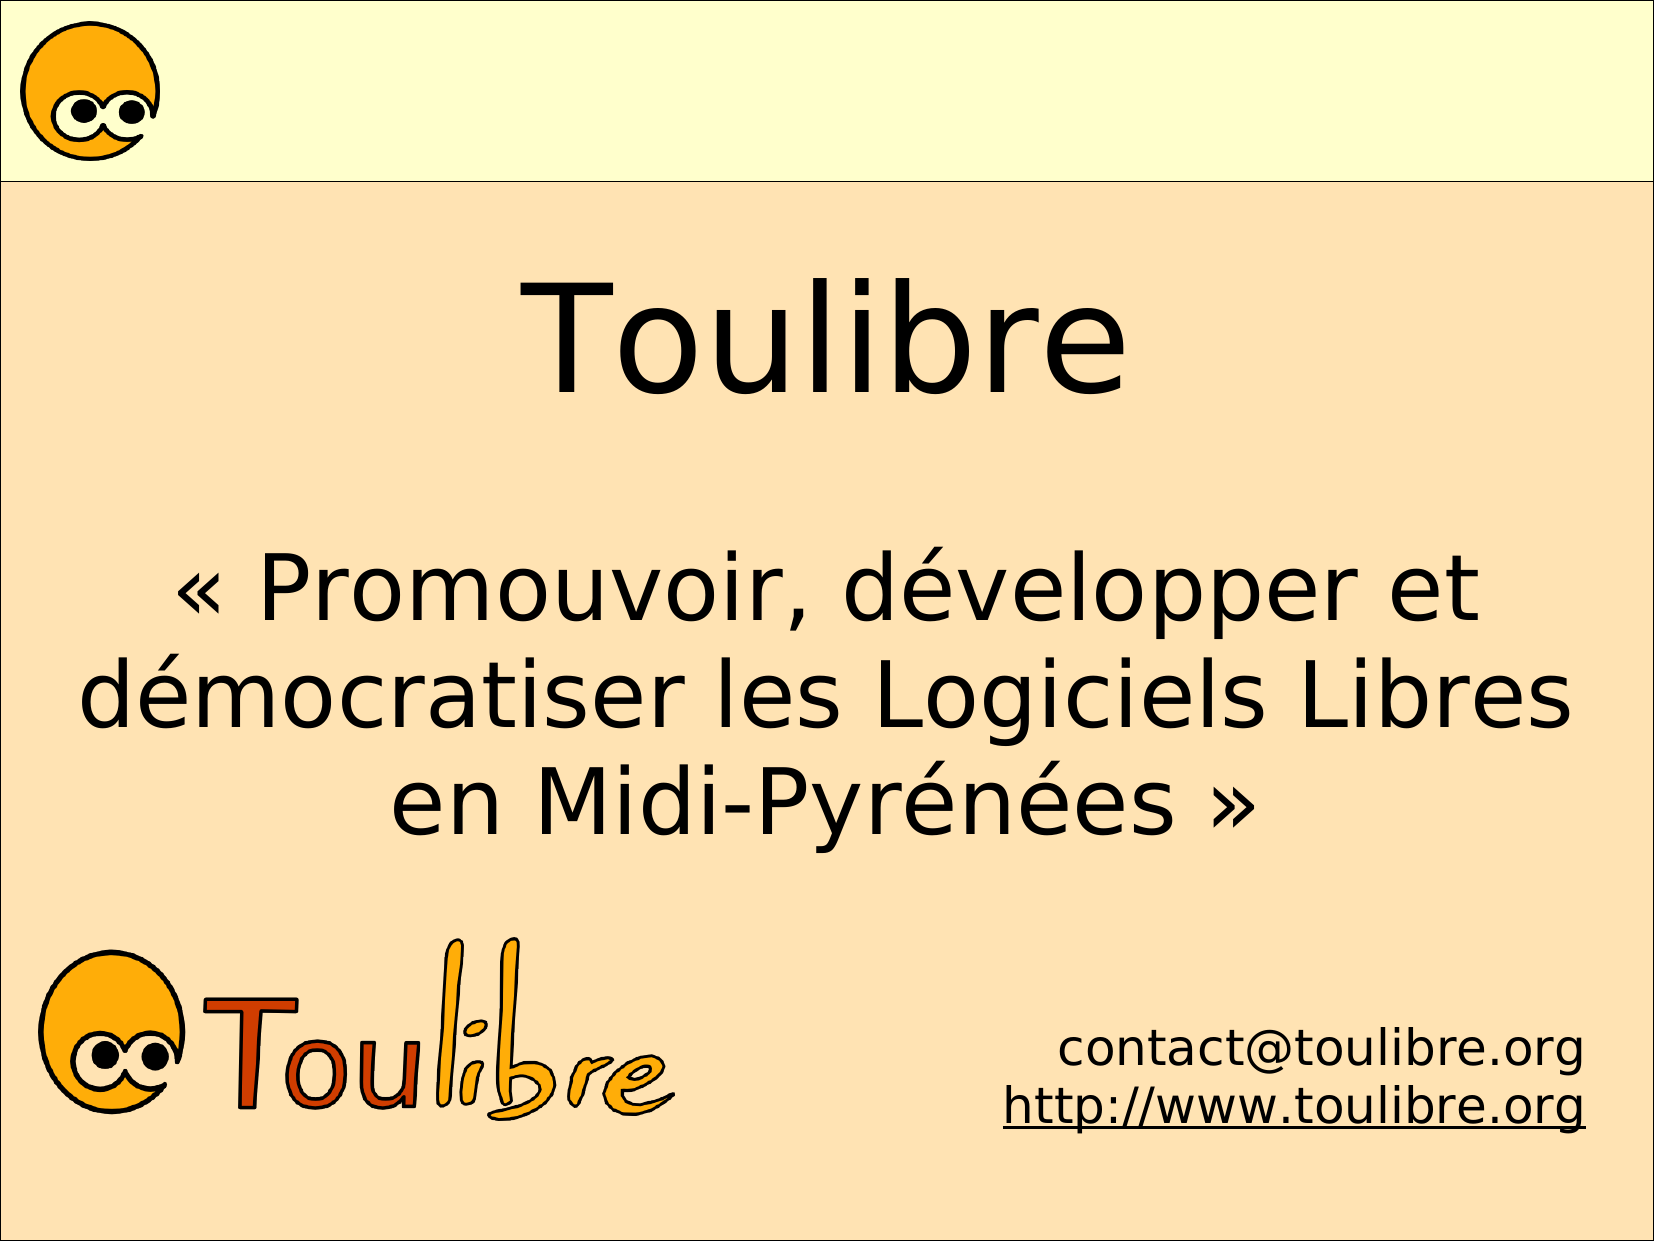

Toulibre
« Promouvoir, développer et démocratiser les Logiciels Libres en Midi-Pyrénées »
contact@toulibre.org
http://www.toulibre.org